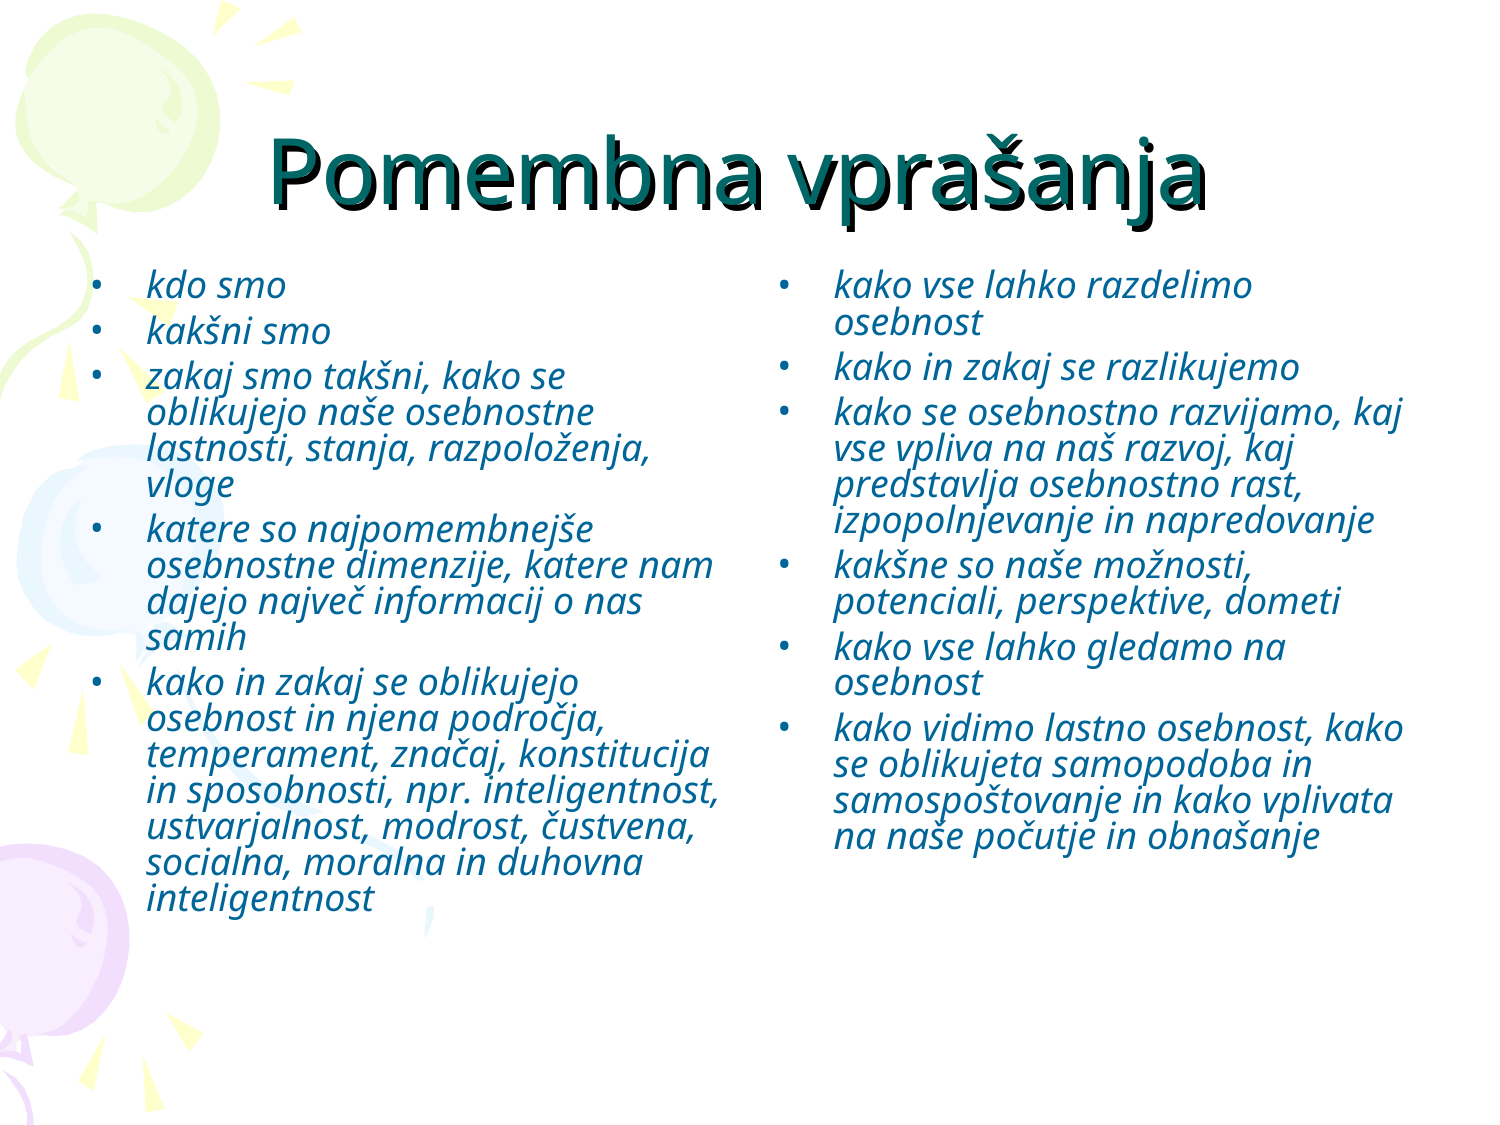

# Pomembna vprašanja
kdo smo
kakšni smo
zakaj smo takšni, kako se oblikujejo naše osebnostne lastnosti, stanja, razpoloženja, vloge
katere so najpomembnejše osebnostne dimenzije, katere nam dajejo največ informacij o nas samih
kako in zakaj se oblikujejo osebnost in njena področja, temperament, značaj, konstitucija in sposobnosti, npr. inteligentnost, ustvarjalnost, modrost, čustvena, socialna, moralna in duhovna inteligentnost
kako vse lahko razdelimo osebnost
kako in zakaj se razlikujemo
kako se osebnostno razvijamo, kaj vse vpliva na naš razvoj, kaj predstavlja osebnostno rast, izpopolnjevanje in napredovanje
kakšne so naše možnosti, potenciali, perspektive, dometi
kako vse lahko gledamo na osebnost
kako vidimo lastno osebnost, kako se oblikujeta samopodoba in samospoštovanje in kako vplivata na naše počutje in obnašanje